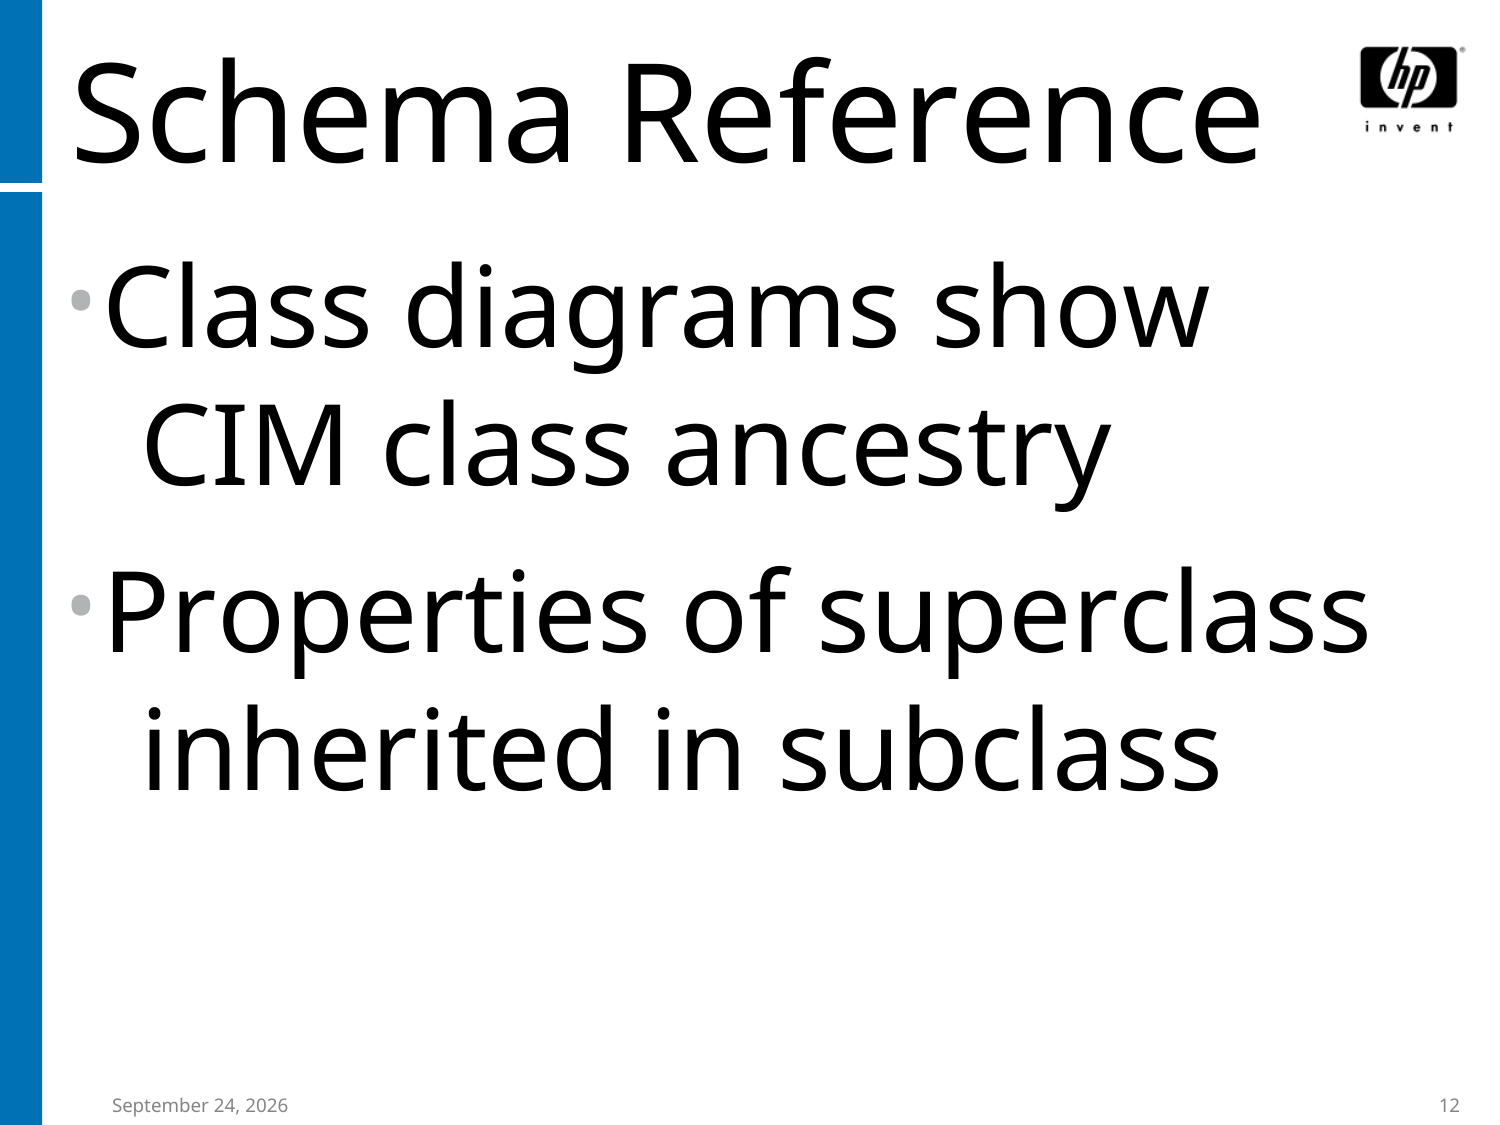

# Schema Reference
Class diagrams show CIM class ancestry
Properties of superclass inherited in subclass
12